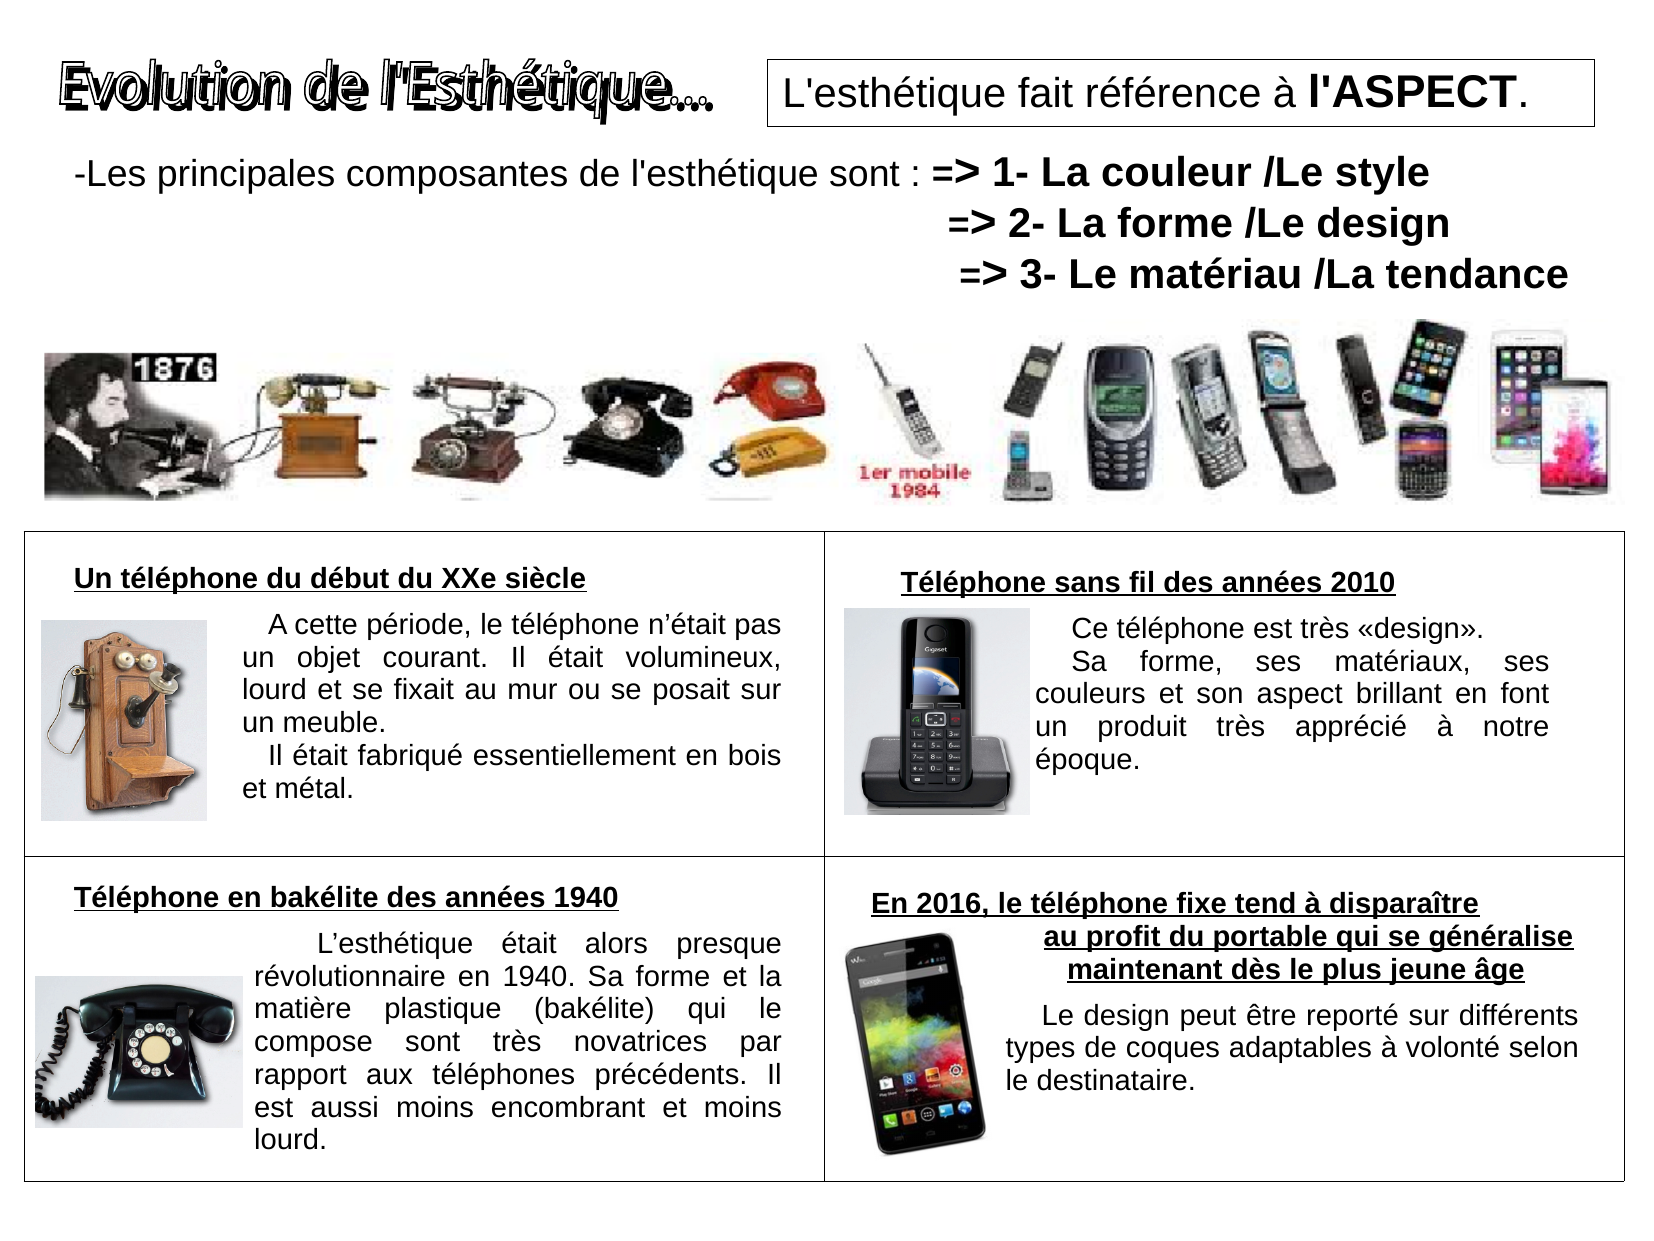

Evolution de l'Esthétique...
L'esthétique fait référence à l'ASPECT.
-Les principales composantes de l'esthétique sont : => 1- La couleur /Le style
 => 2- La forme /Le design
 => 3- Le matériau /La tendance
| | |
| --- | --- |
| | |
Un téléphone du début du XXe siècle
A cette période, le téléphone n’était pas un objet courant. Il était volumineux, lourd et se fixait au mur ou se posait sur un meuble.
Il était fabriqué essentiellement en bois et métal.
Téléphone sans fil des années 2010
Ce téléphone est très «design».
Sa forme, ses matériaux, ses couleurs et son aspect brillant en font un produit très apprécié à notre époque.
Téléphone en bakélite des années 1940
 L’esthétique était alors presque révolutionnaire en 1940. Sa forme et la matière plastique (bakélite) qui le compose sont très novatrices par rapport aux téléphones précédents. Il est aussi moins encombrant et moins lourd.
En 2016, le téléphone fixe tend à disparaître
 au profit du portable qui se généralise
maintenant dès le plus jeune âge
Le design peut être reporté sur différents types de coques adaptables à volonté selon le destinataire.